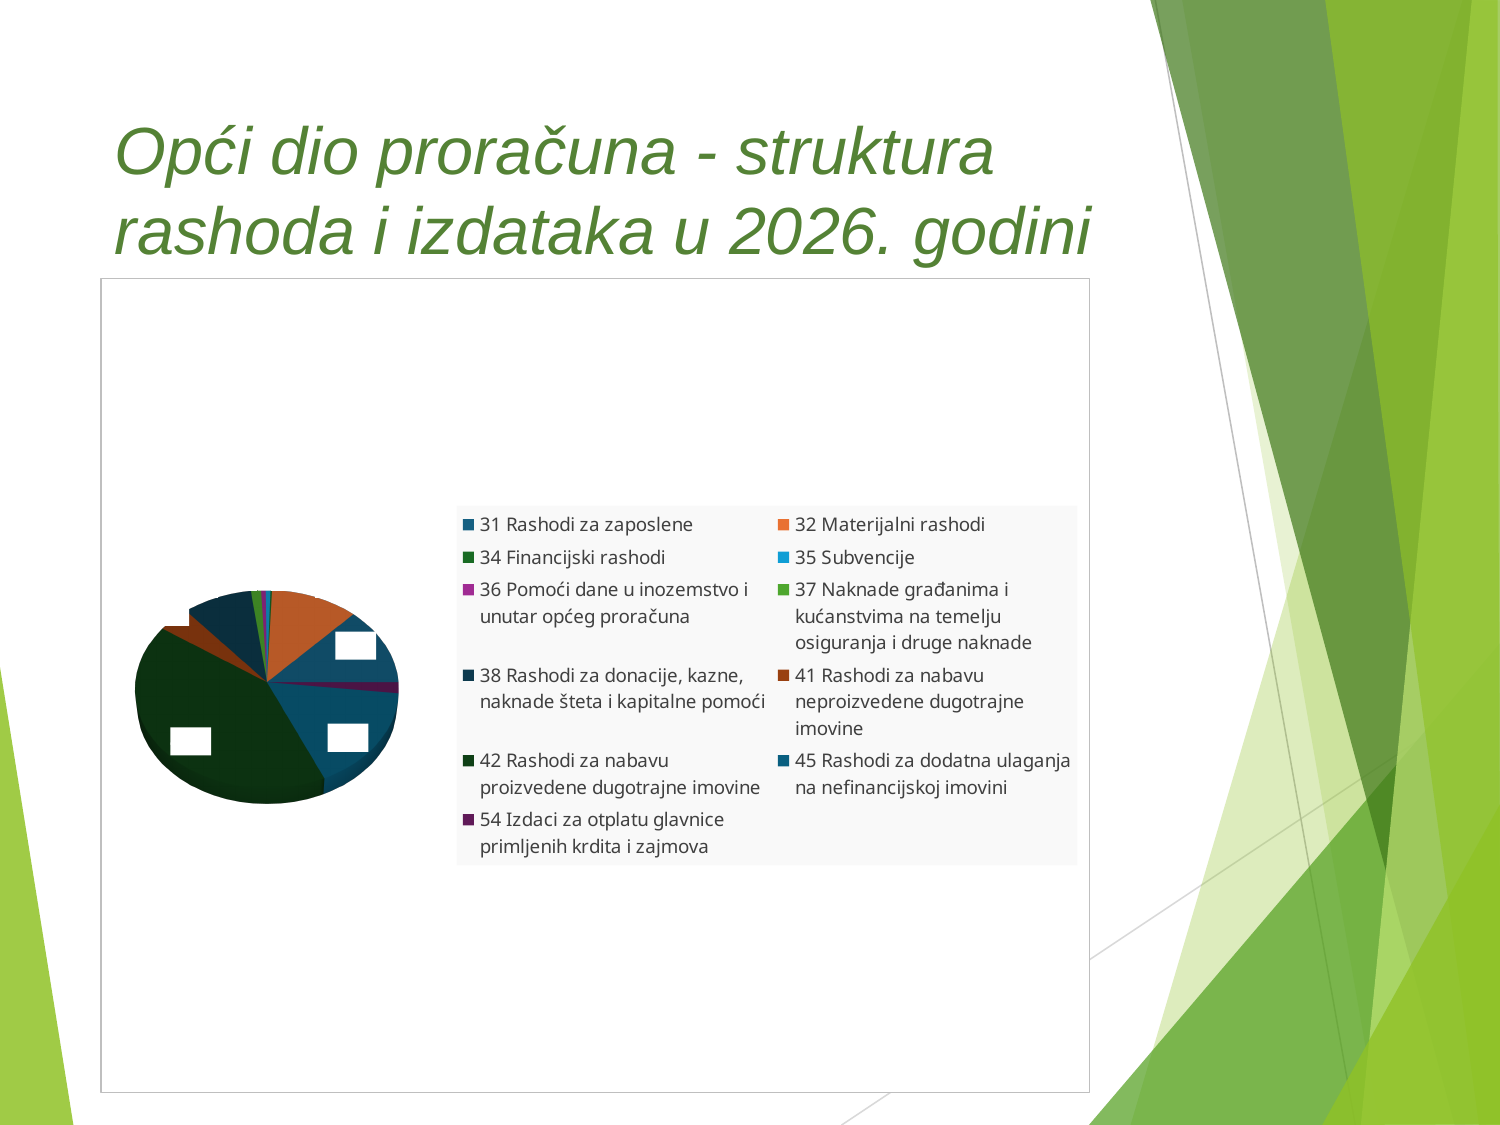

# Opći dio proračuna - struktura rashoda i izdataka u 2026. godini
[unsupported chart]
[unsupported chart]